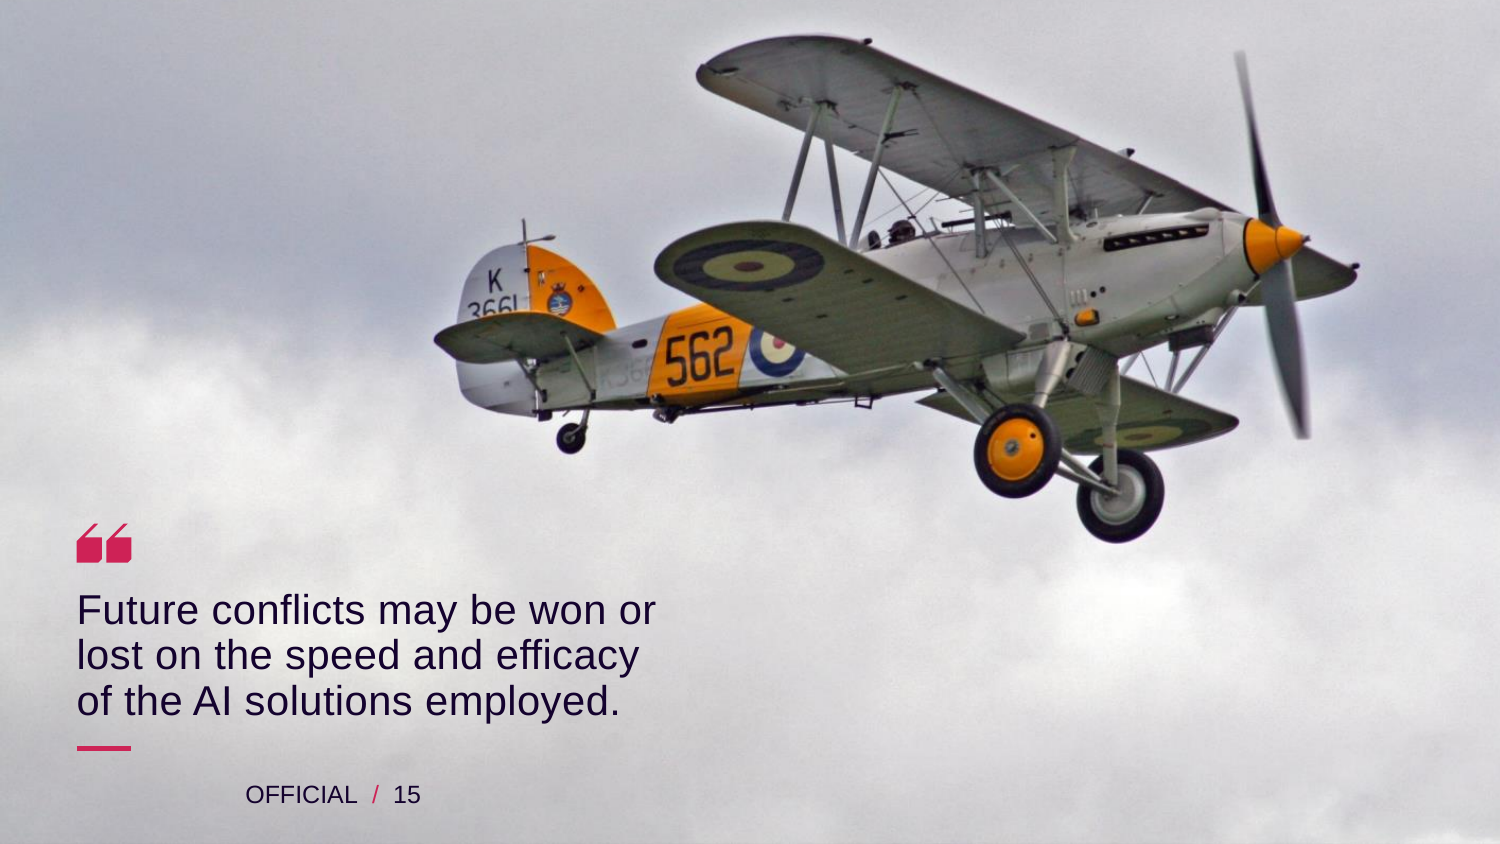

#
Future conflicts may be won or lost on the speed and efficacy
of the AI solutions employed.
UK OFFICIAL
OFFICIAL /